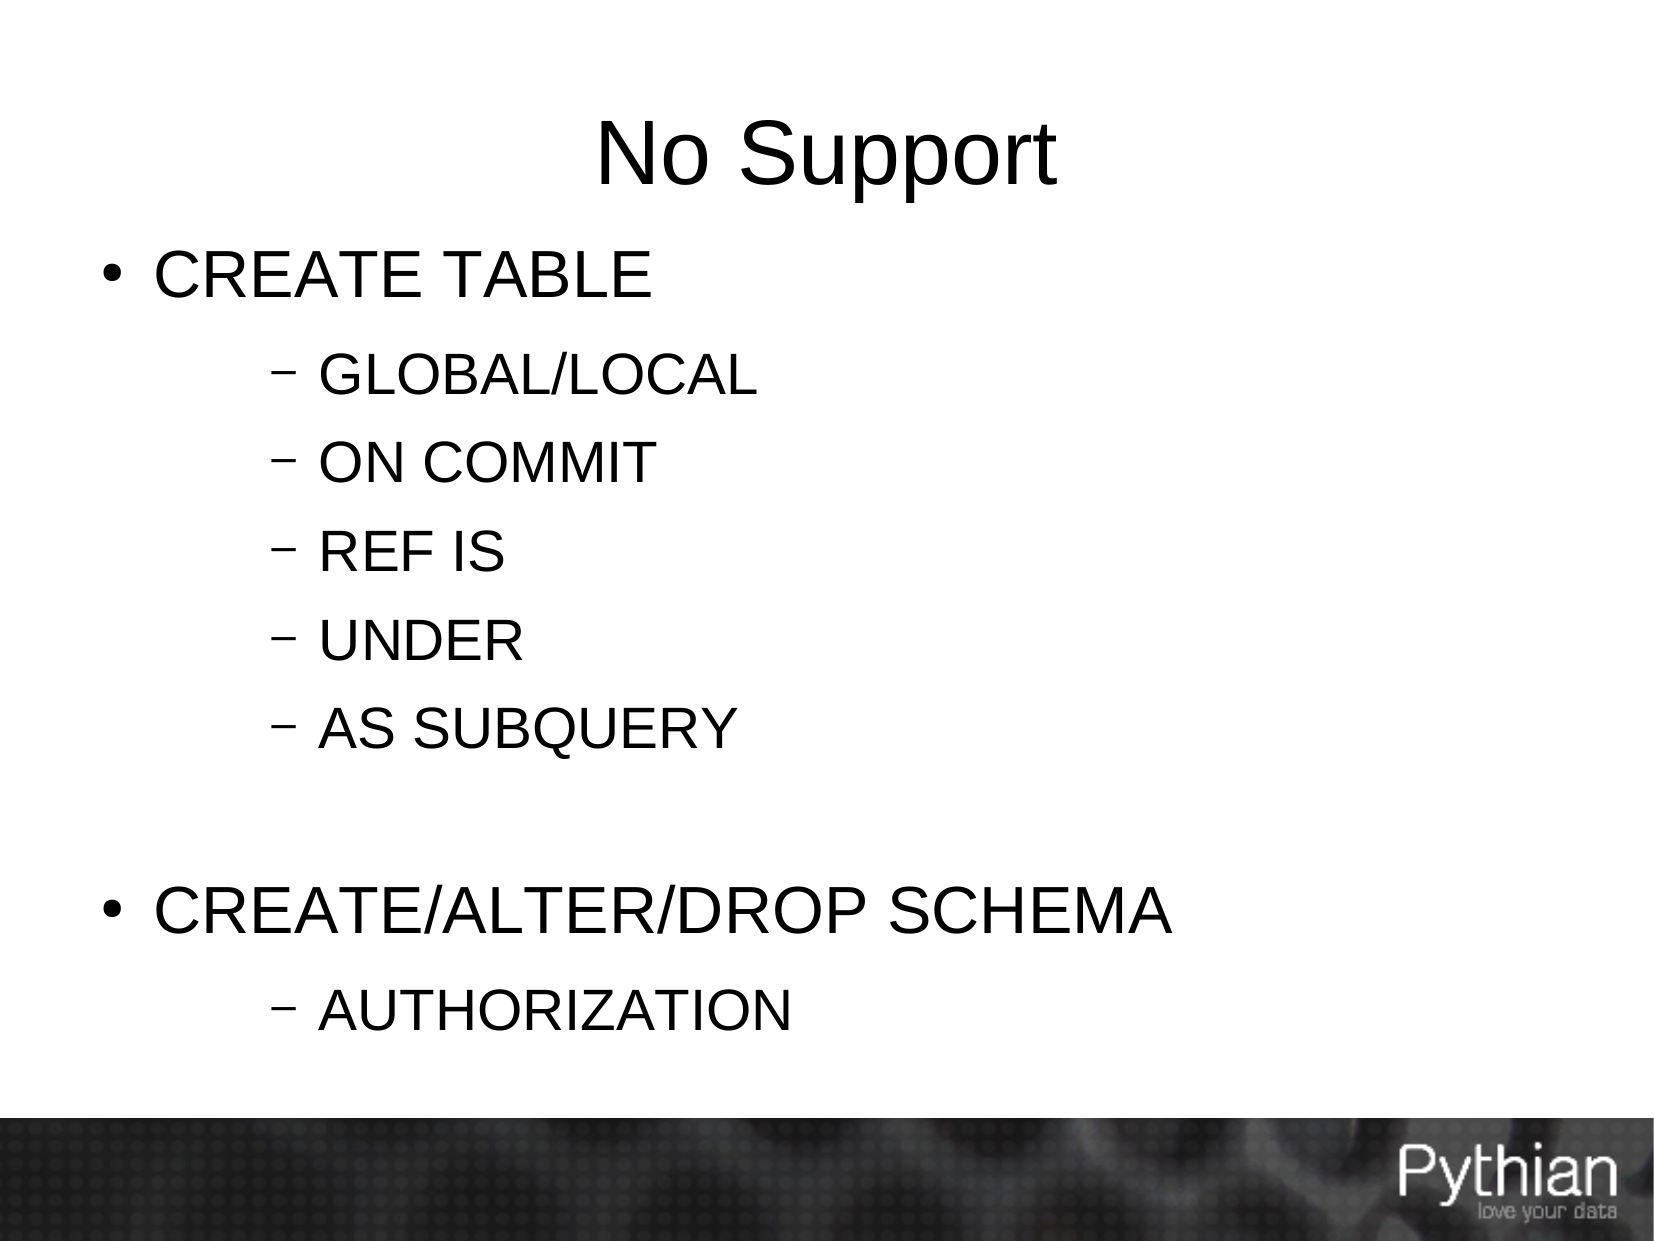

# No Support
CREATE TABLE
GLOBAL/LOCAL
ON COMMIT
REF IS
UNDER
AS SUBQUERY
CREATE/ALTER/DROP SCHEMA
AUTHORIZATION